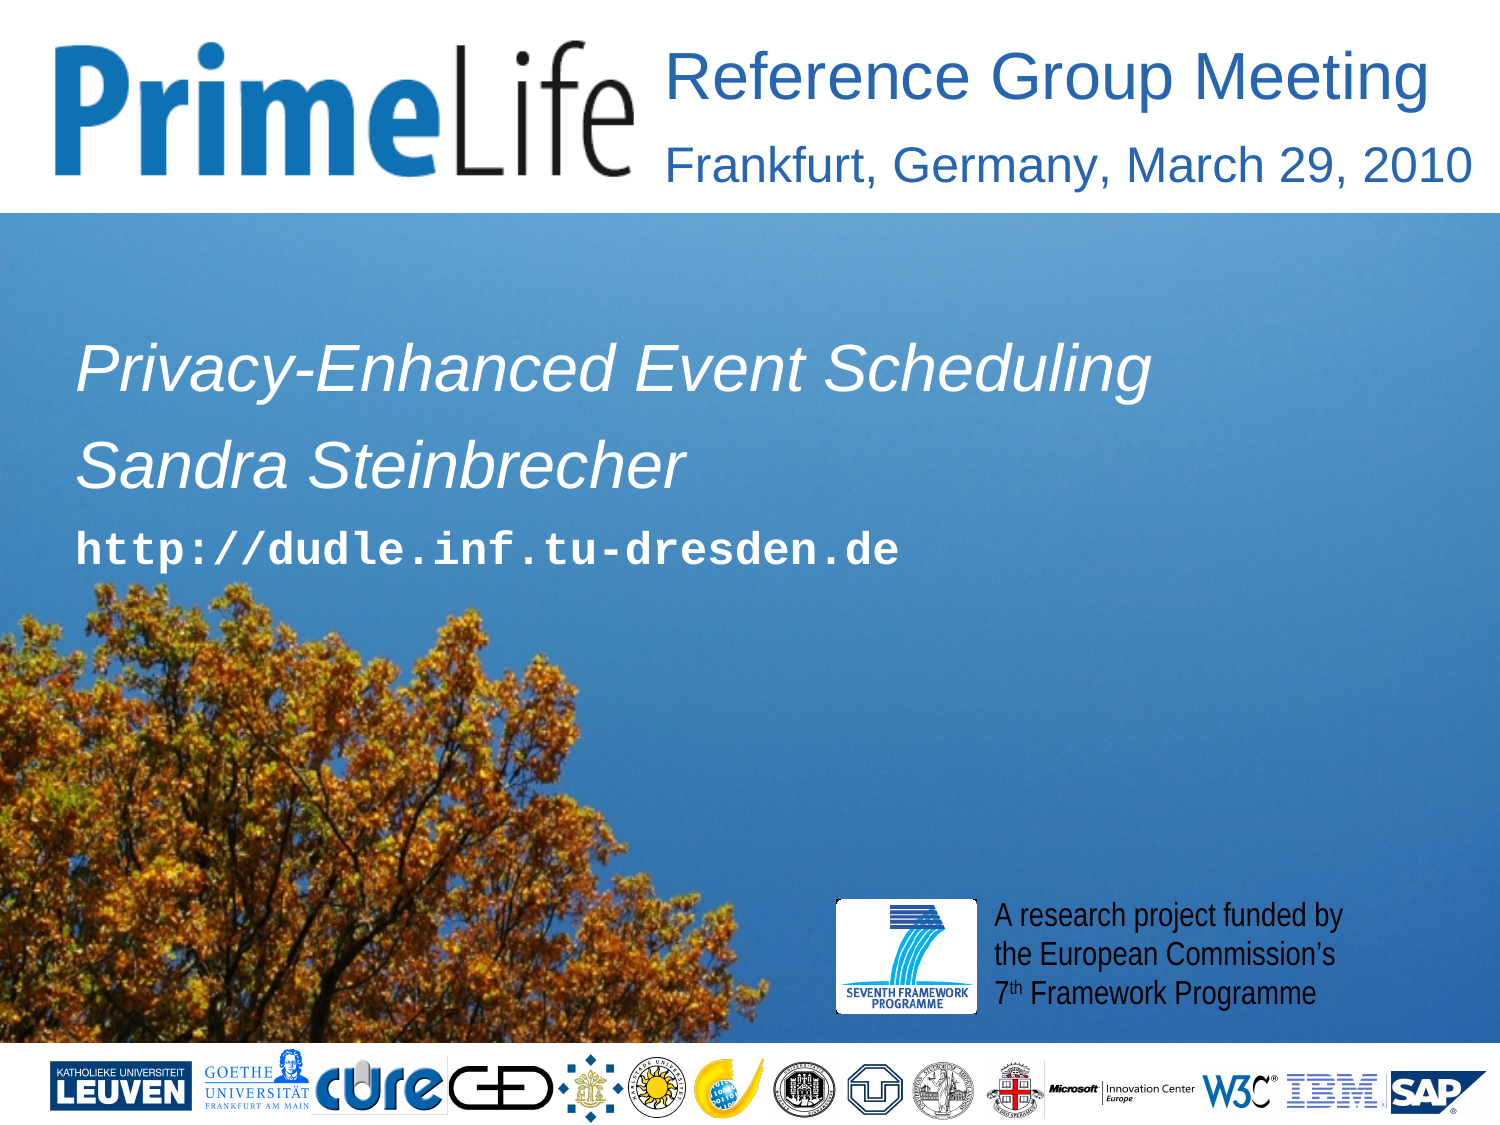

Reference Group Meeting
Frankfurt, Germany, March 29, 2010
# Privacy-Enhanced Event Scheduling
Sandra Steinbrecher
http://dudle.inf.tu-dresden.de
A research project funded by
the European Commission’s
7th Framework Programme
1